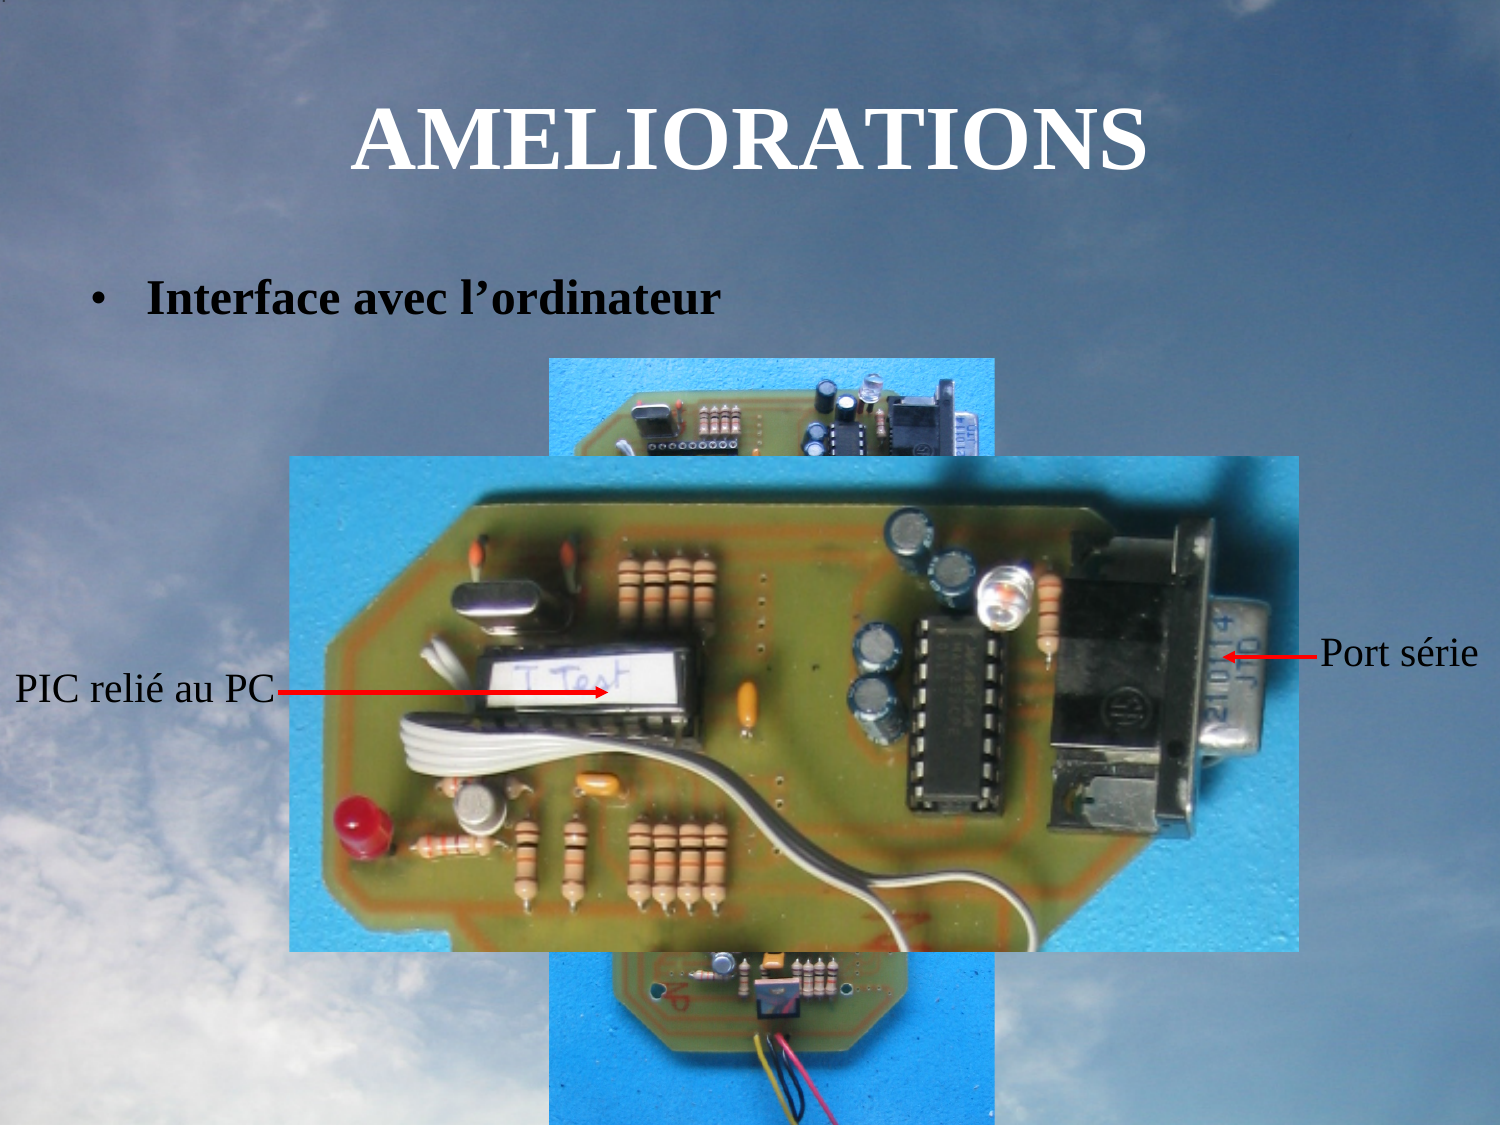

# AMELIORATIONS
Interface avec l’ordinateur
Port série
PIC relié au PC